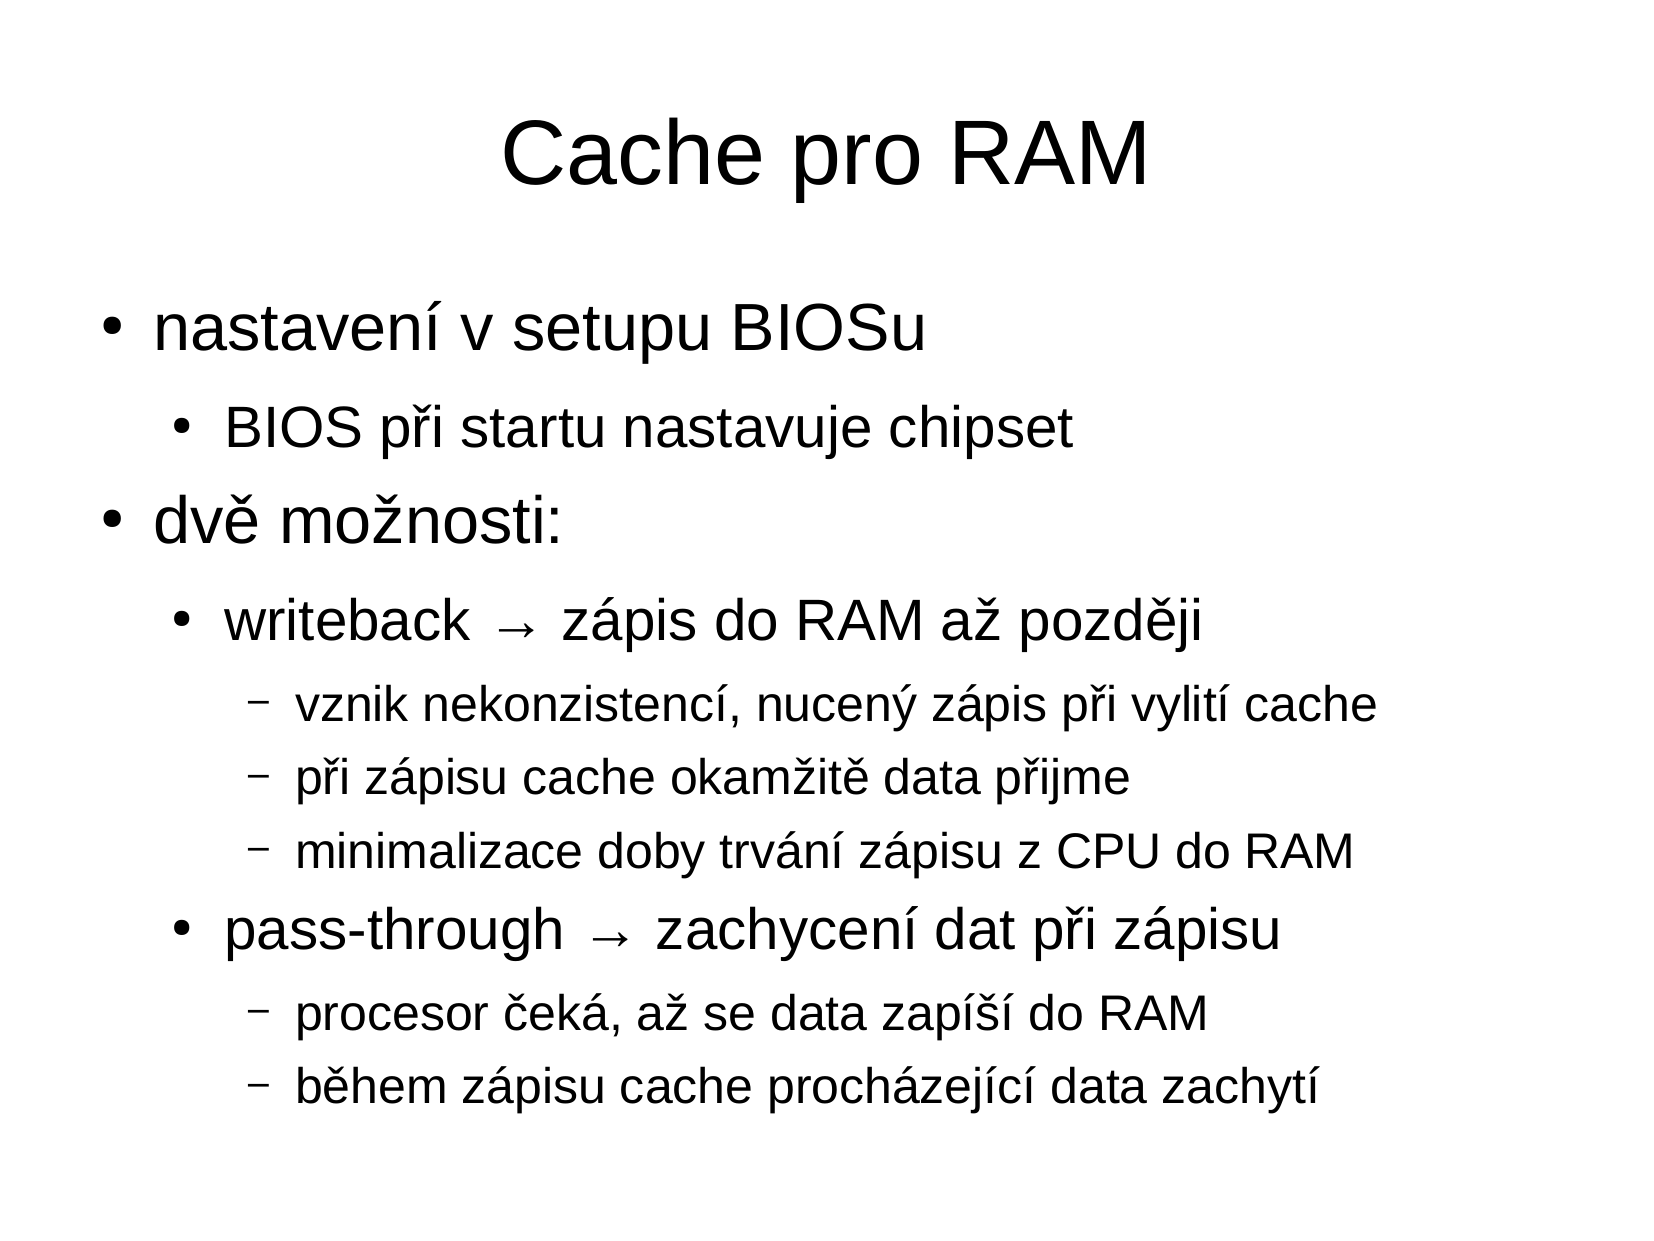

# Cache pro RAM
nastavení v setupu BIOSu
BIOS při startu nastavuje chipset
dvě možnosti:
writeback → zápis do RAM až později
vznik nekonzistencí, nucený zápis při vylití cache
při zápisu cache okamžitě data přijme
minimalizace doby trvání zápisu z CPU do RAM
pass-through → zachycení dat při zápisu
procesor čeká, až se data zapíší do RAM
během zápisu cache procházející data zachytí